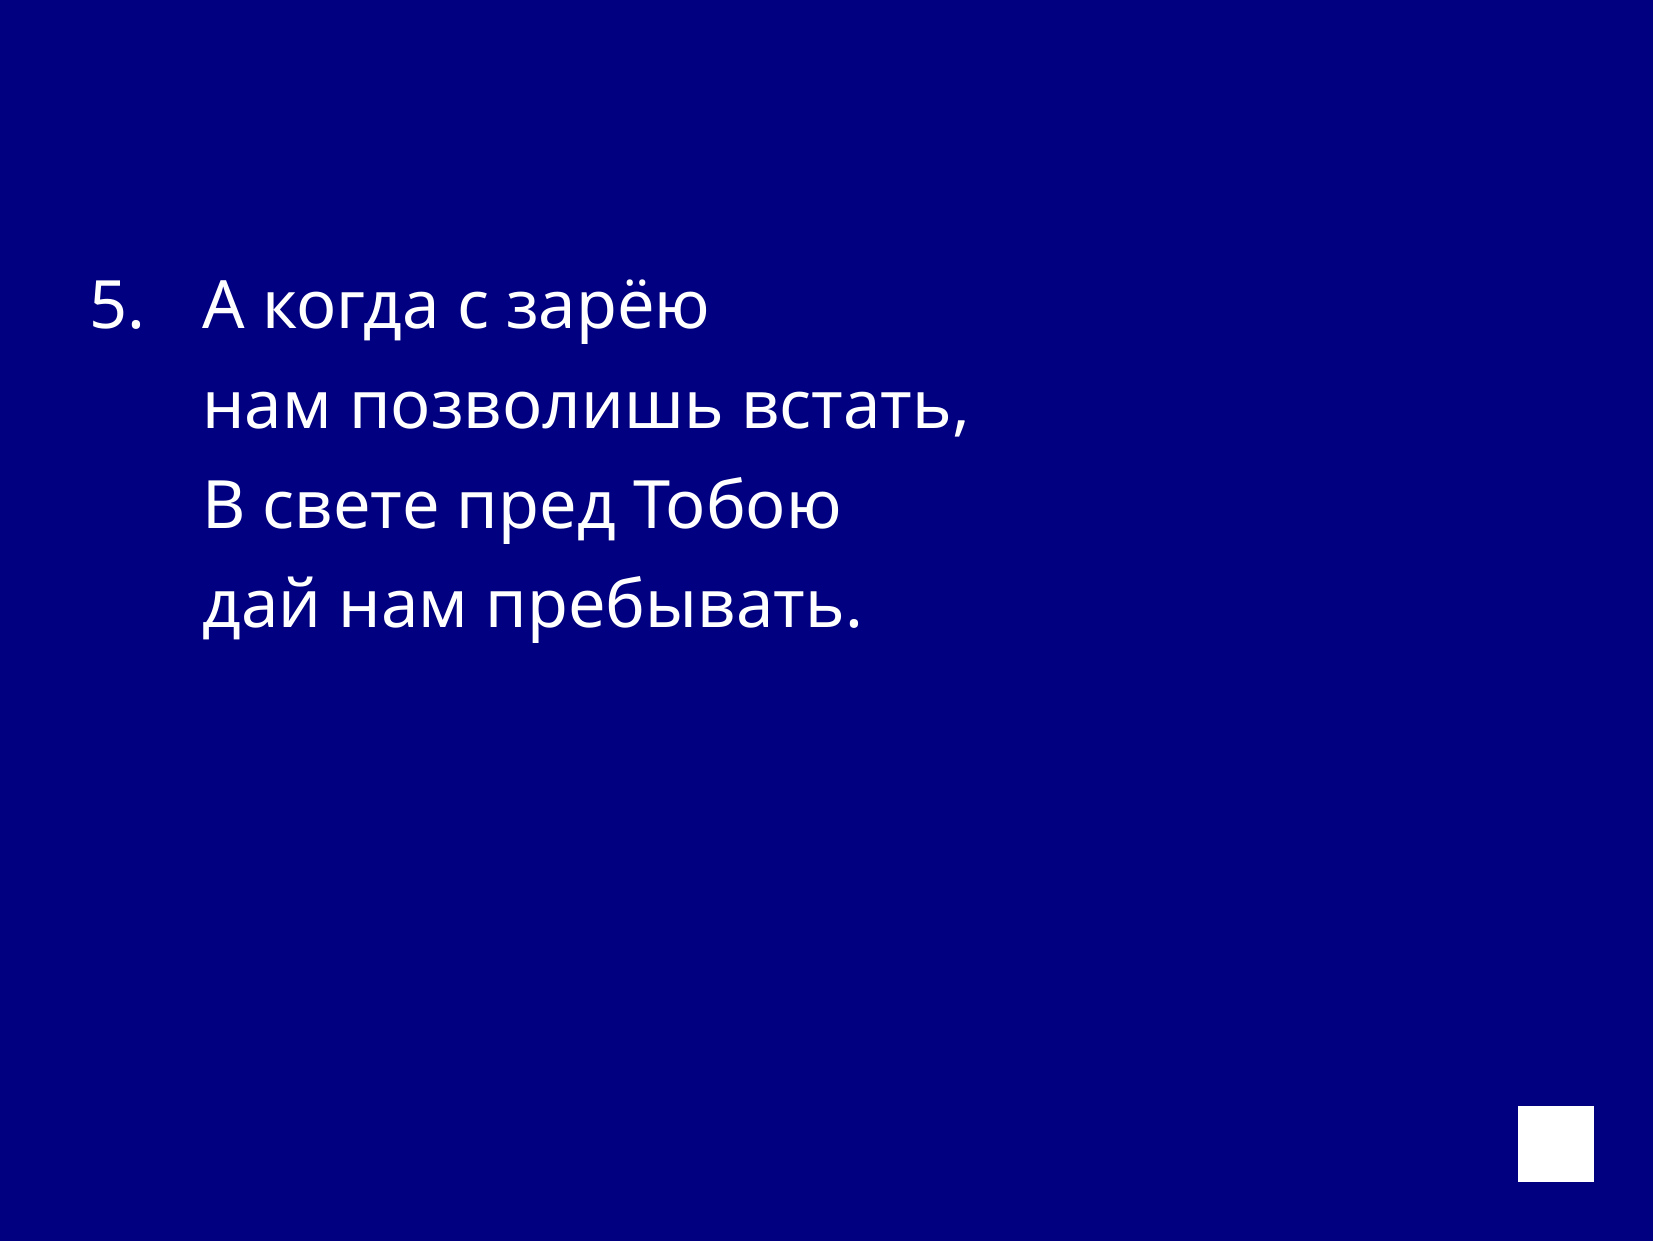

5.	А когда с зарёю
	нам позволишь встать,
	В свете пред Тобою
	дай нам пребывать.